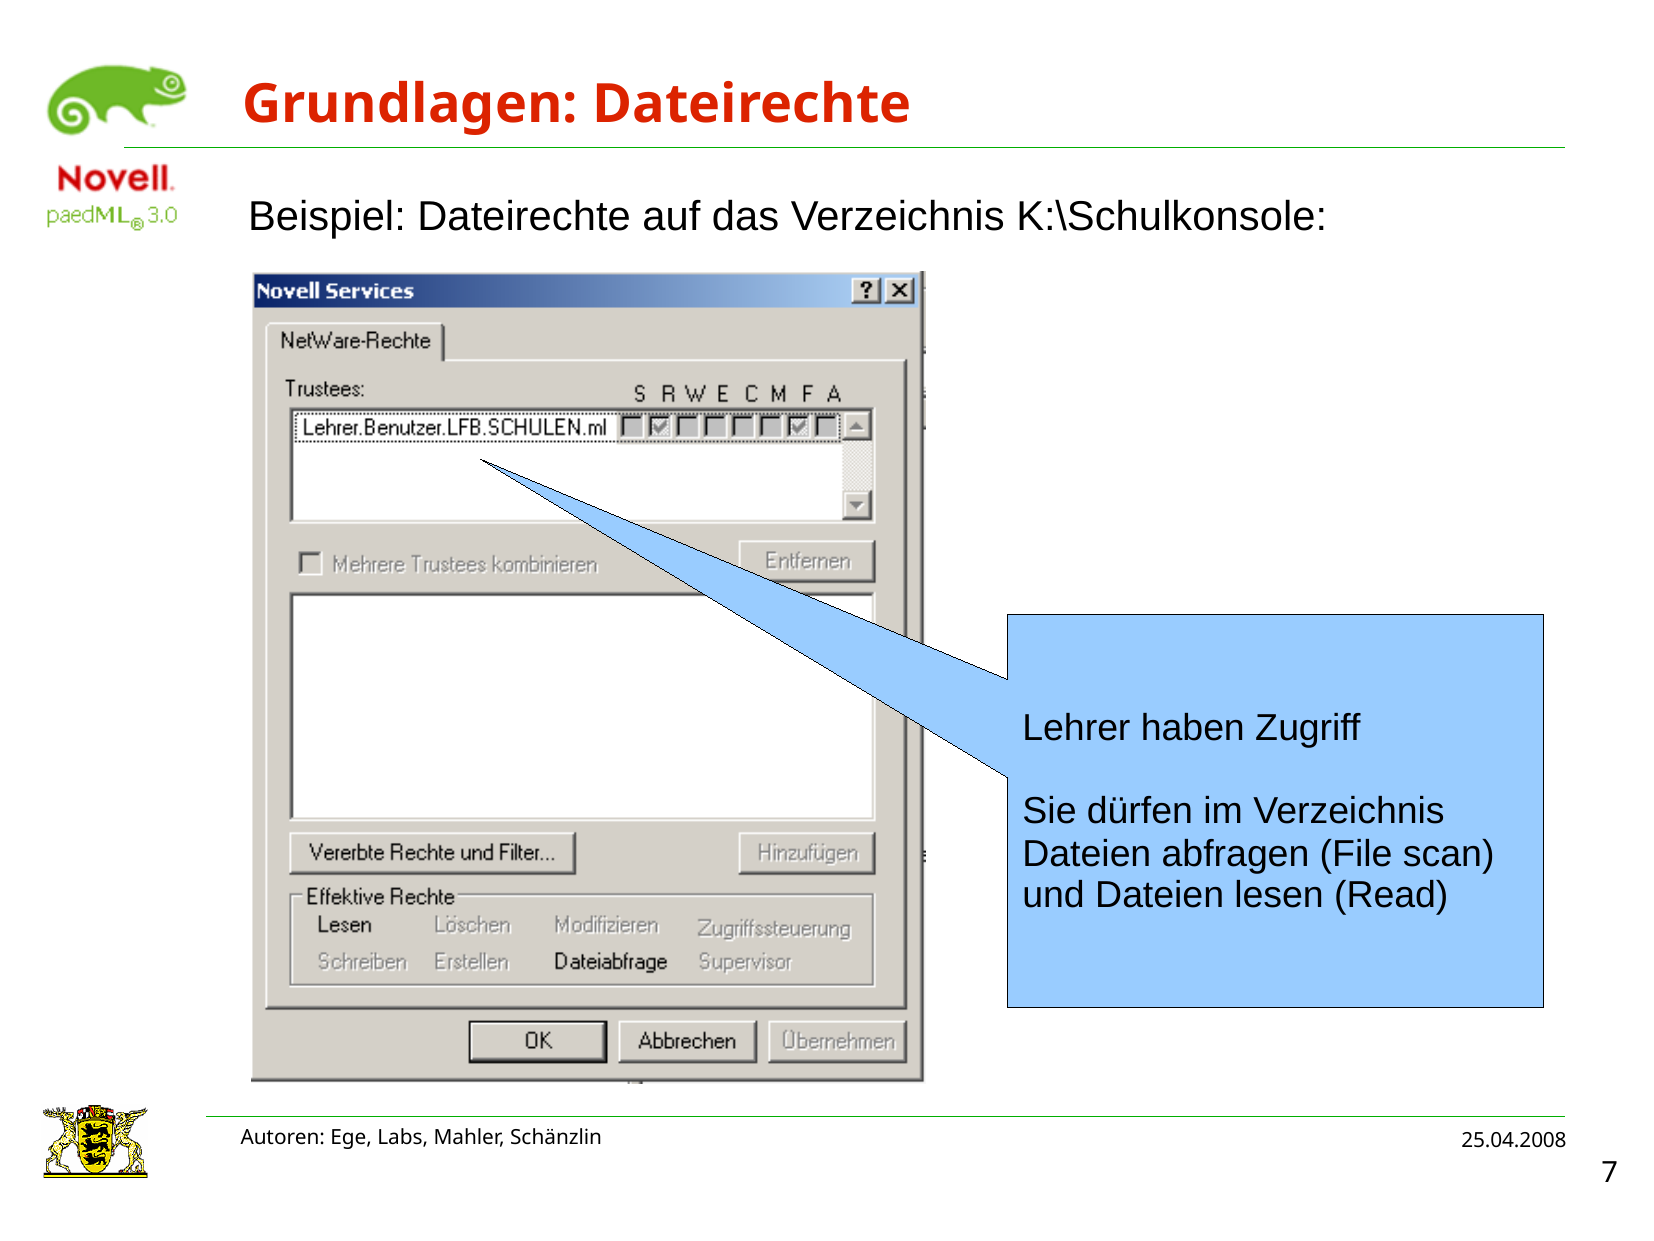

# Grundlagen: Dateirechte
Beispiel: Dateirechte auf das Verzeichnis K:\Schulkonsole:
Lehrer haben Zugriff
Sie dürfen im Verzeichnis Dateien abfragen (File scan) und Dateien lesen (Read)
Autoren: Ege, Labs, Mahler, Schänzlin
25.04.2008
7